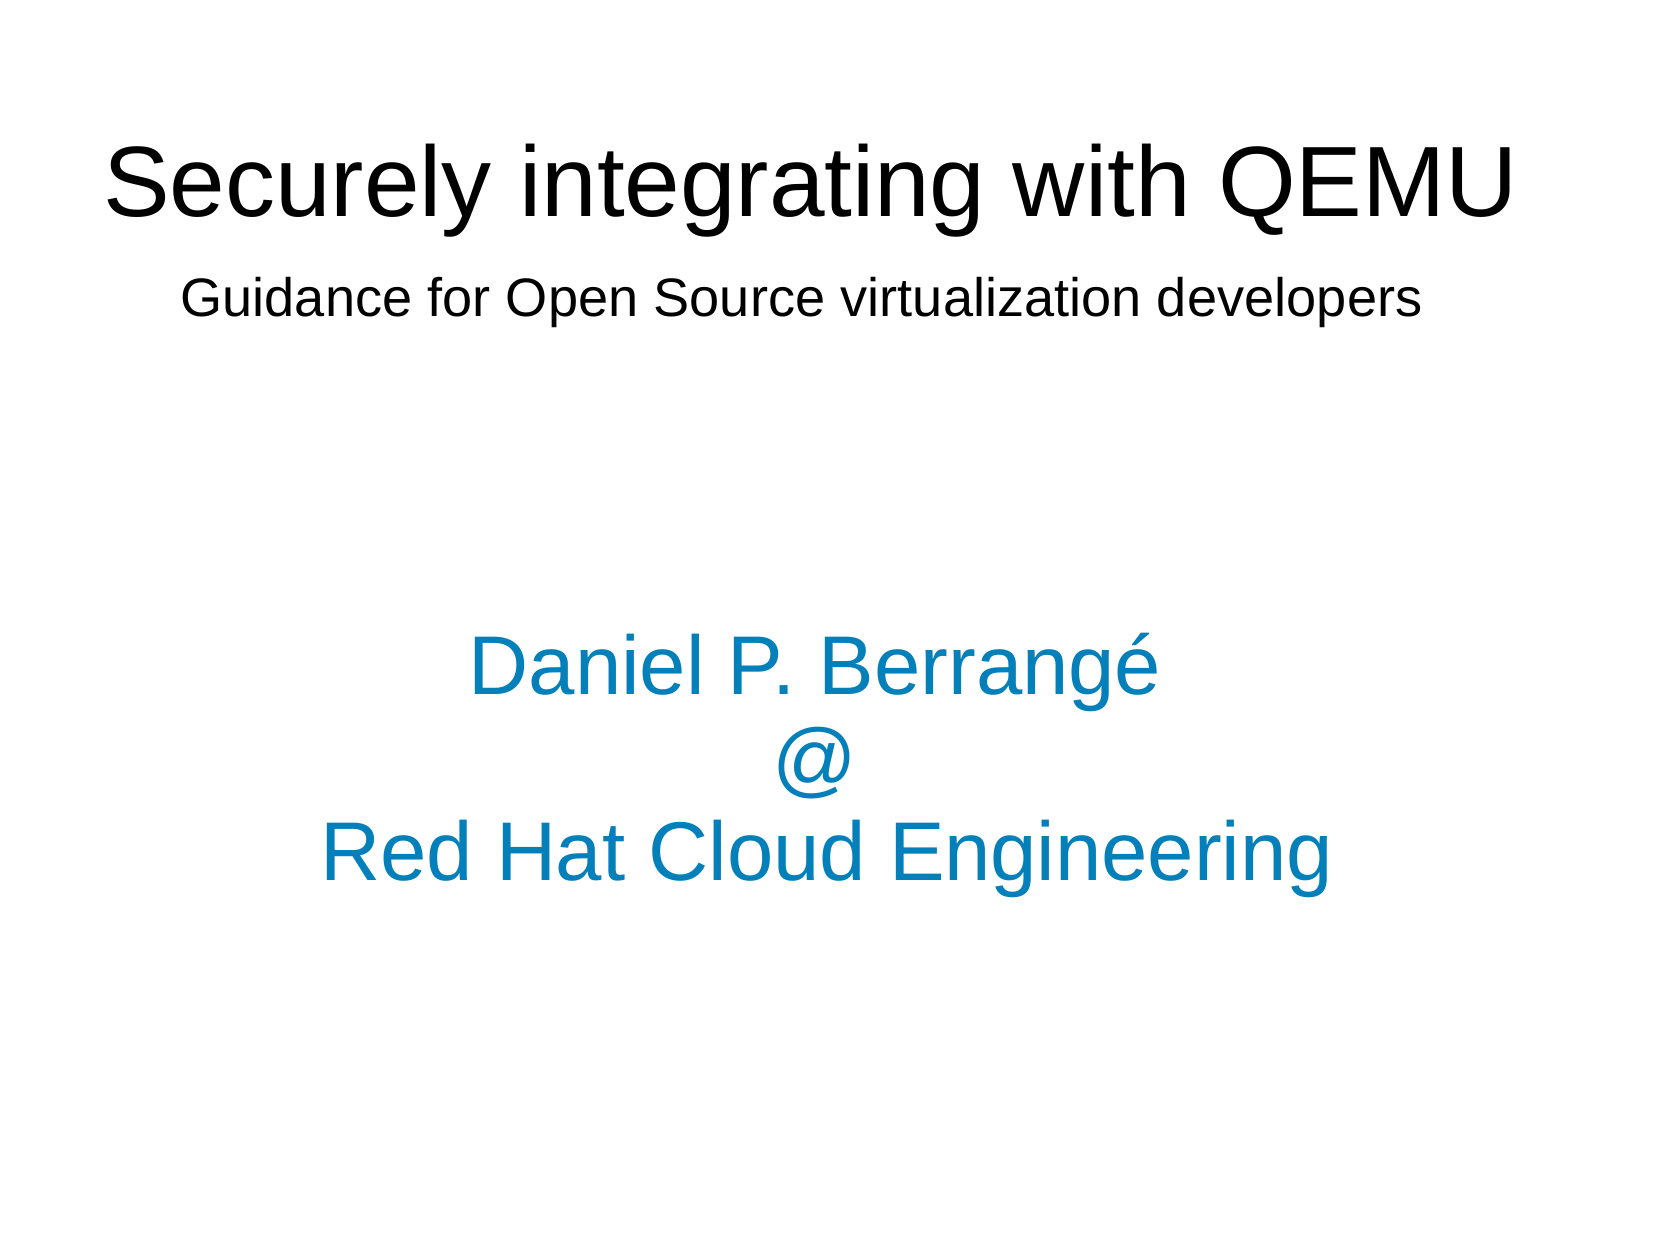

Securely integrating with QEMU
Guidance for Open Source virtualization developers
# Daniel P. Berrangé @ Red Hat Cloud Engineering